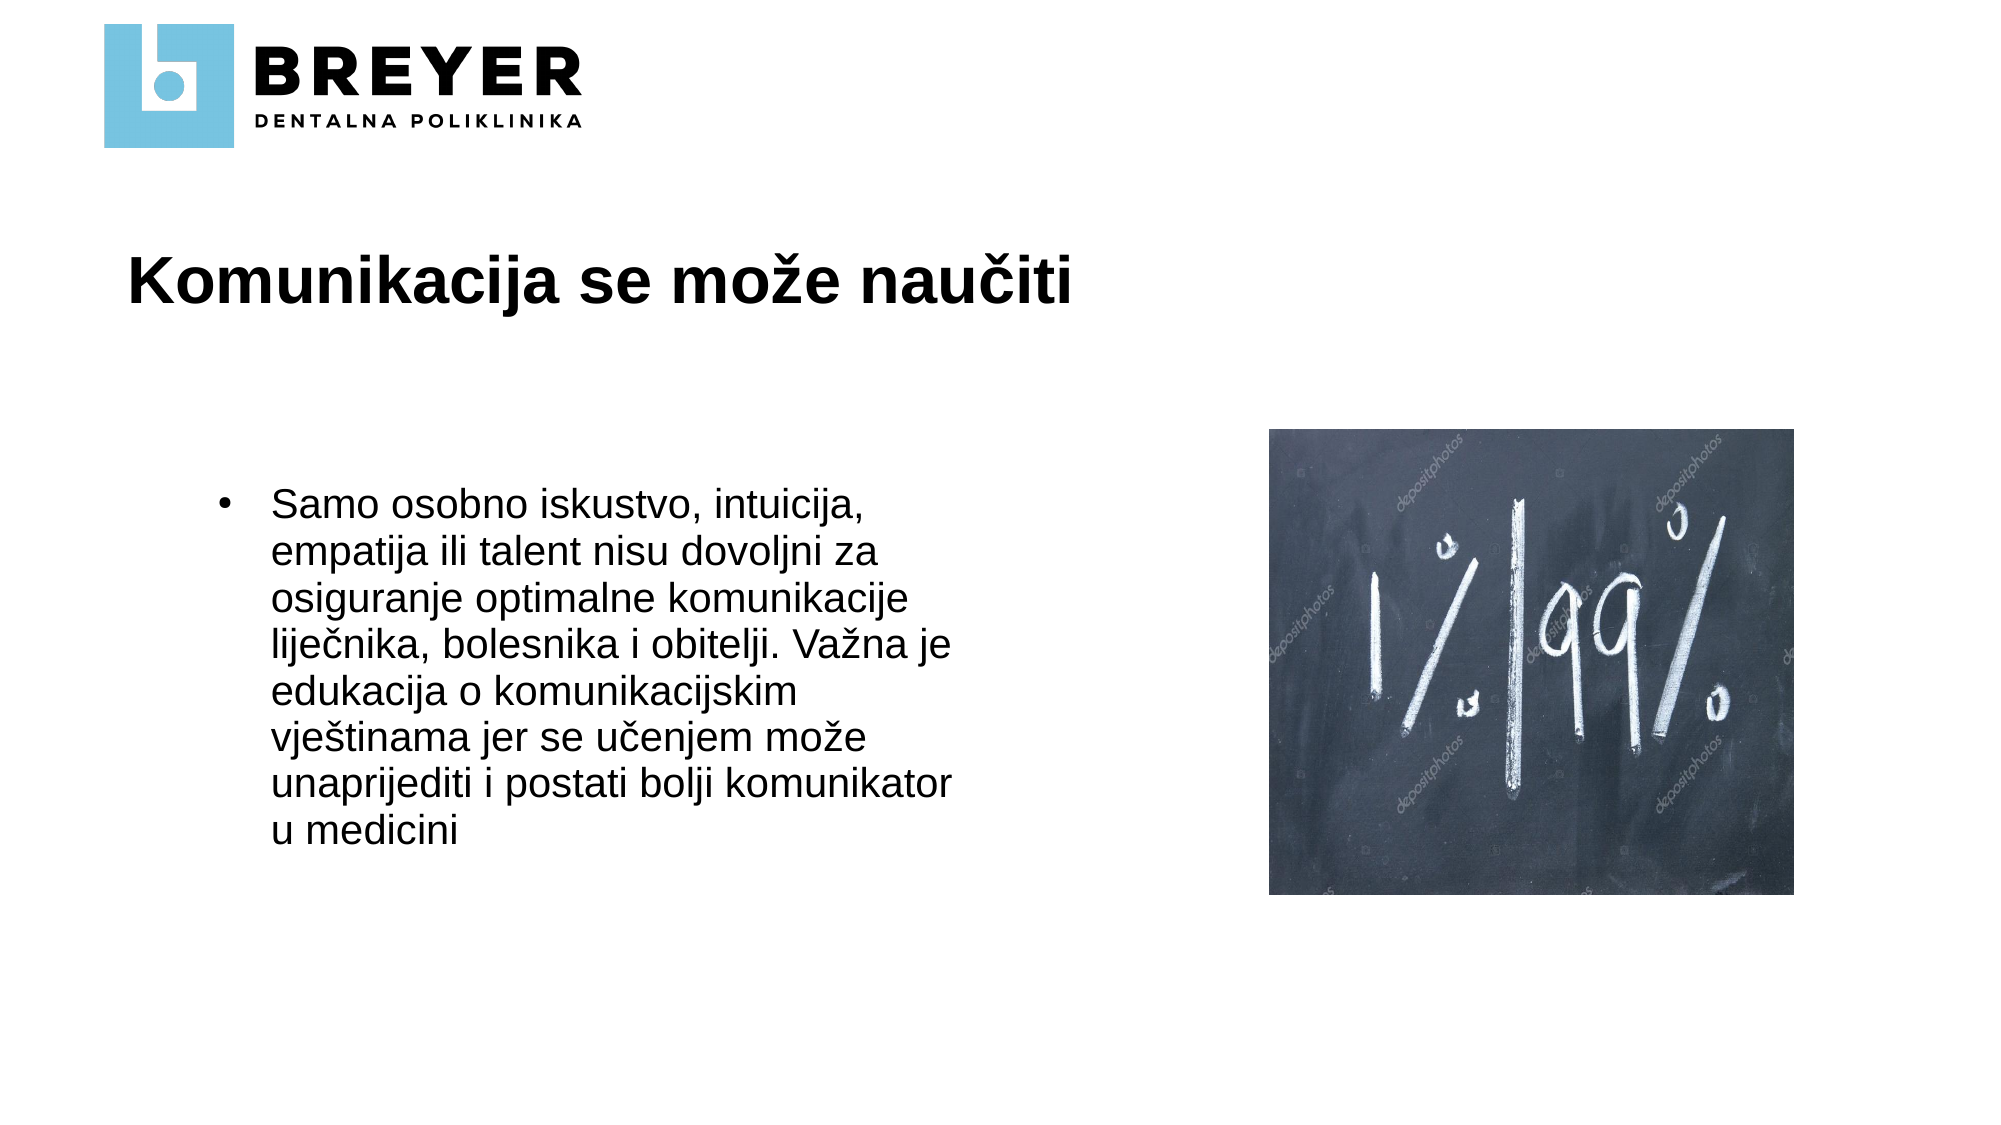

# Komunikacija se može naučiti
Samo osobno iskustvo, intuicija, empatija ili talent nisu dovoljni za osiguranje optimalne komunikacije liječnika, bolesnika i obitelji. Važna je edukacija o komunikacijskim vještinama jer se učenjem može unaprijediti i postati bolji komunikator u medicini